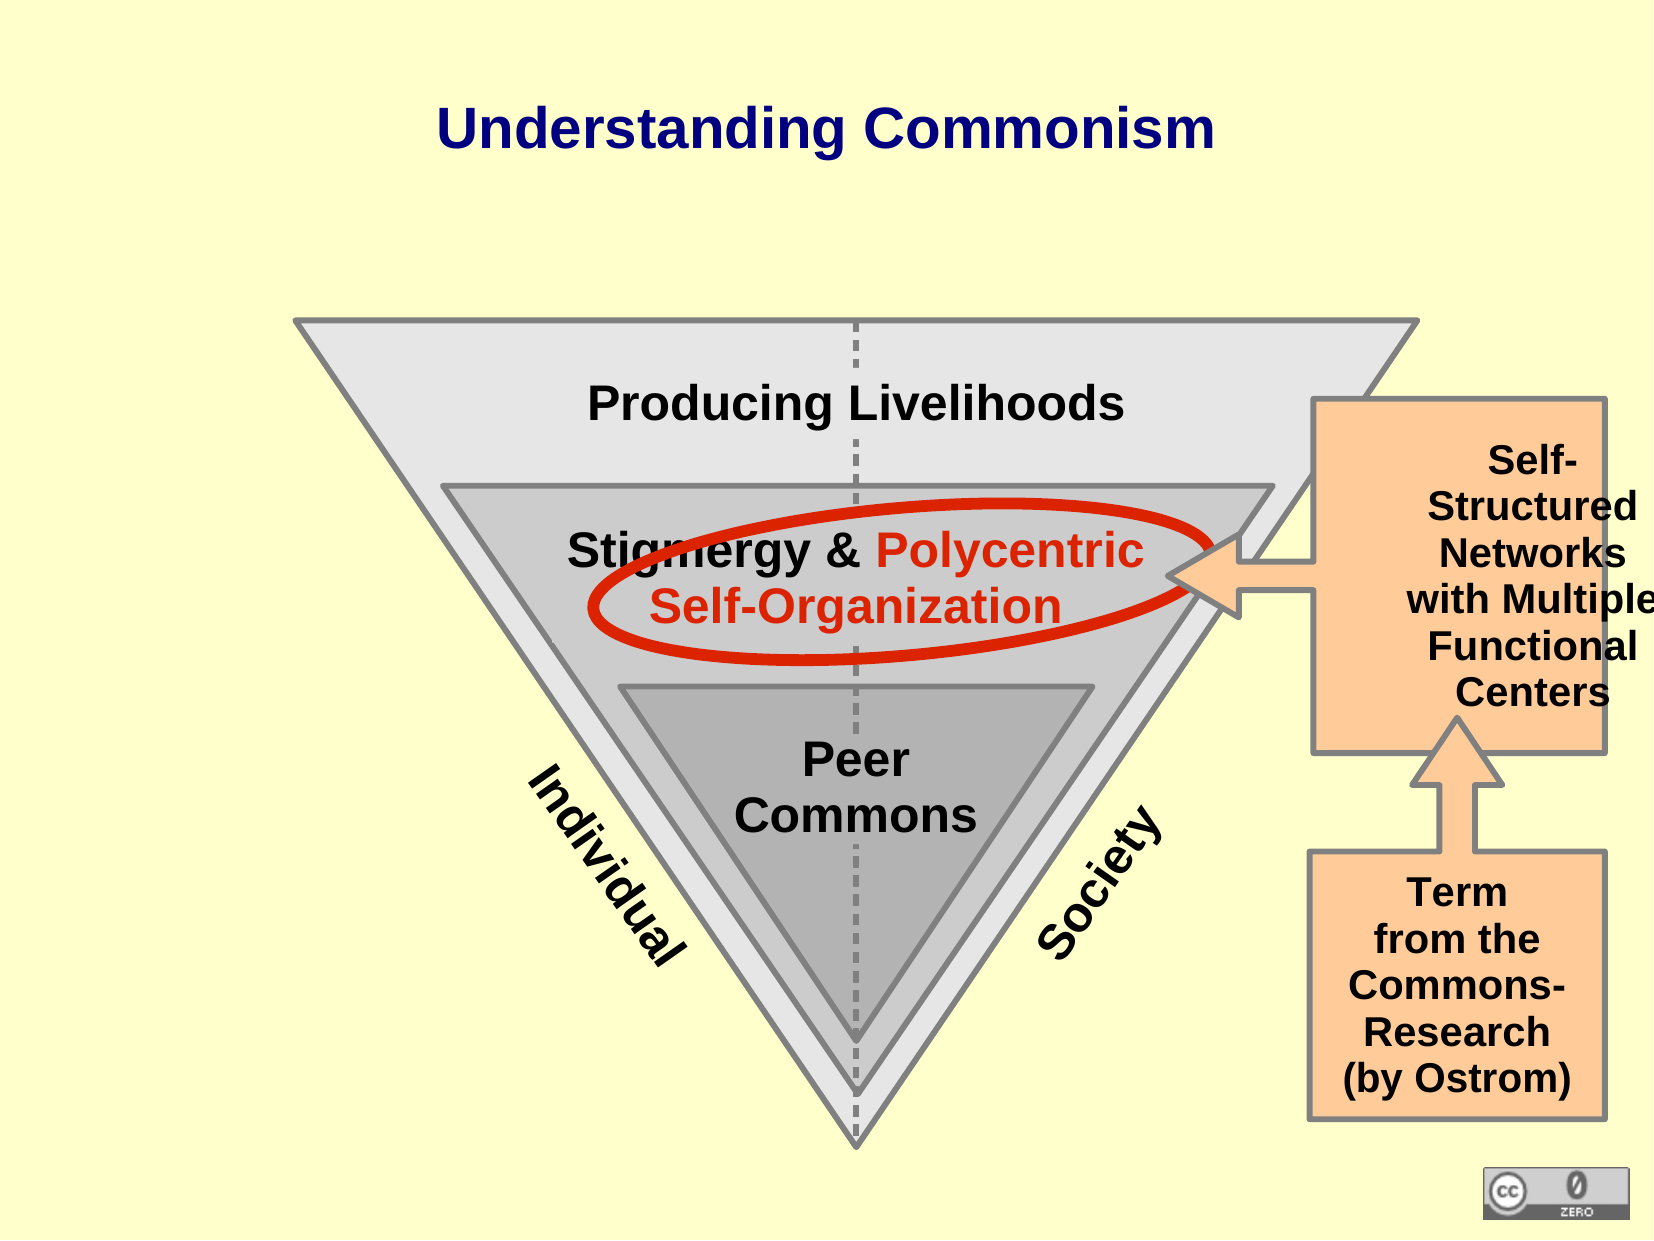

# Understanding Commonism
Producing Livelihoods
		Self-
		Structured
		Networks
		with Multiple
		Functional
		Centers
Stigmergy & Polycentric
Self-Organization
Term
from the
Commons-
Research
(by Ostrom)
Peer
Commons
Individual
Society